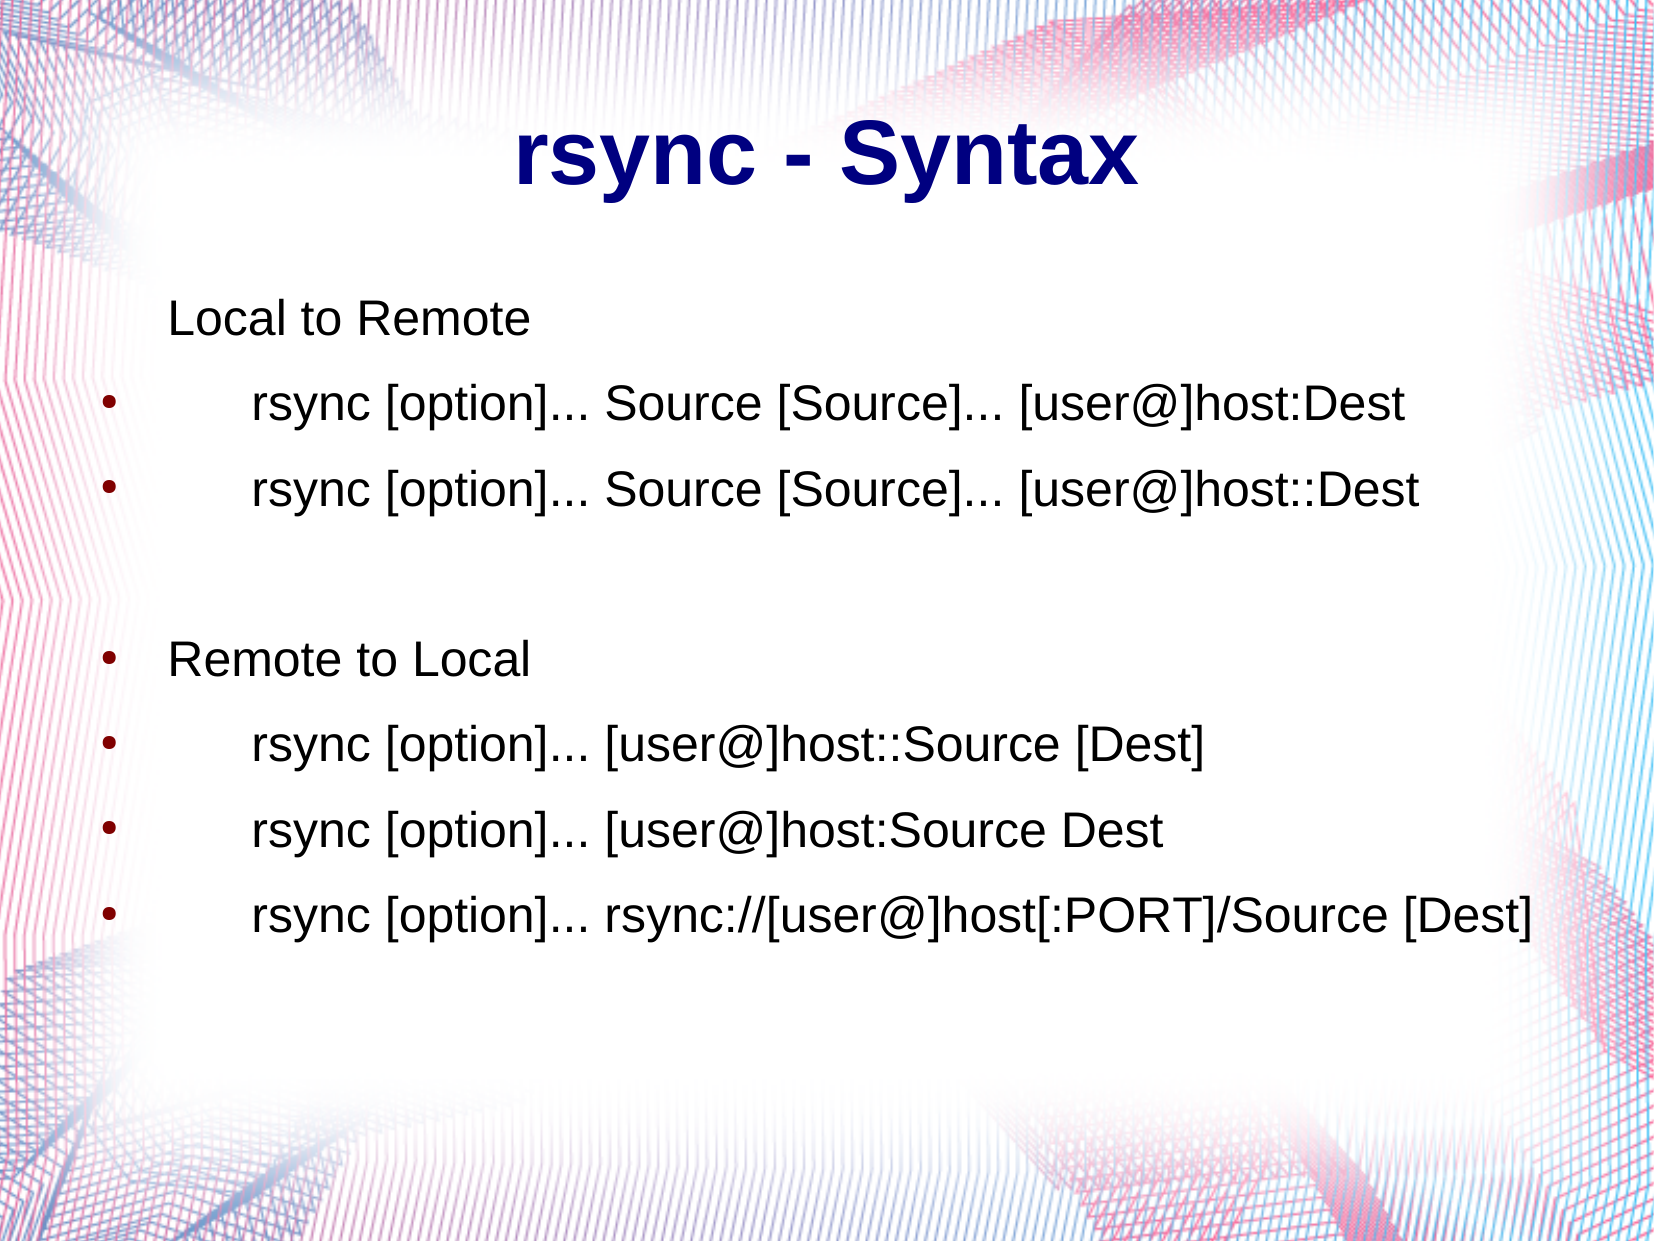

# rsync - Syntax
 Local to Remote
 rsync [option]... Source [Source]... [user@]host:Dest
 rsync [option]... Source [Source]... [user@]host::Dest
 Remote to Local
 rsync [option]... [user@]host::Source [Dest]
 rsync [option]... [user@]host:Source Dest
 rsync [option]... rsync://[user@]host[:PORT]/Source [Dest]